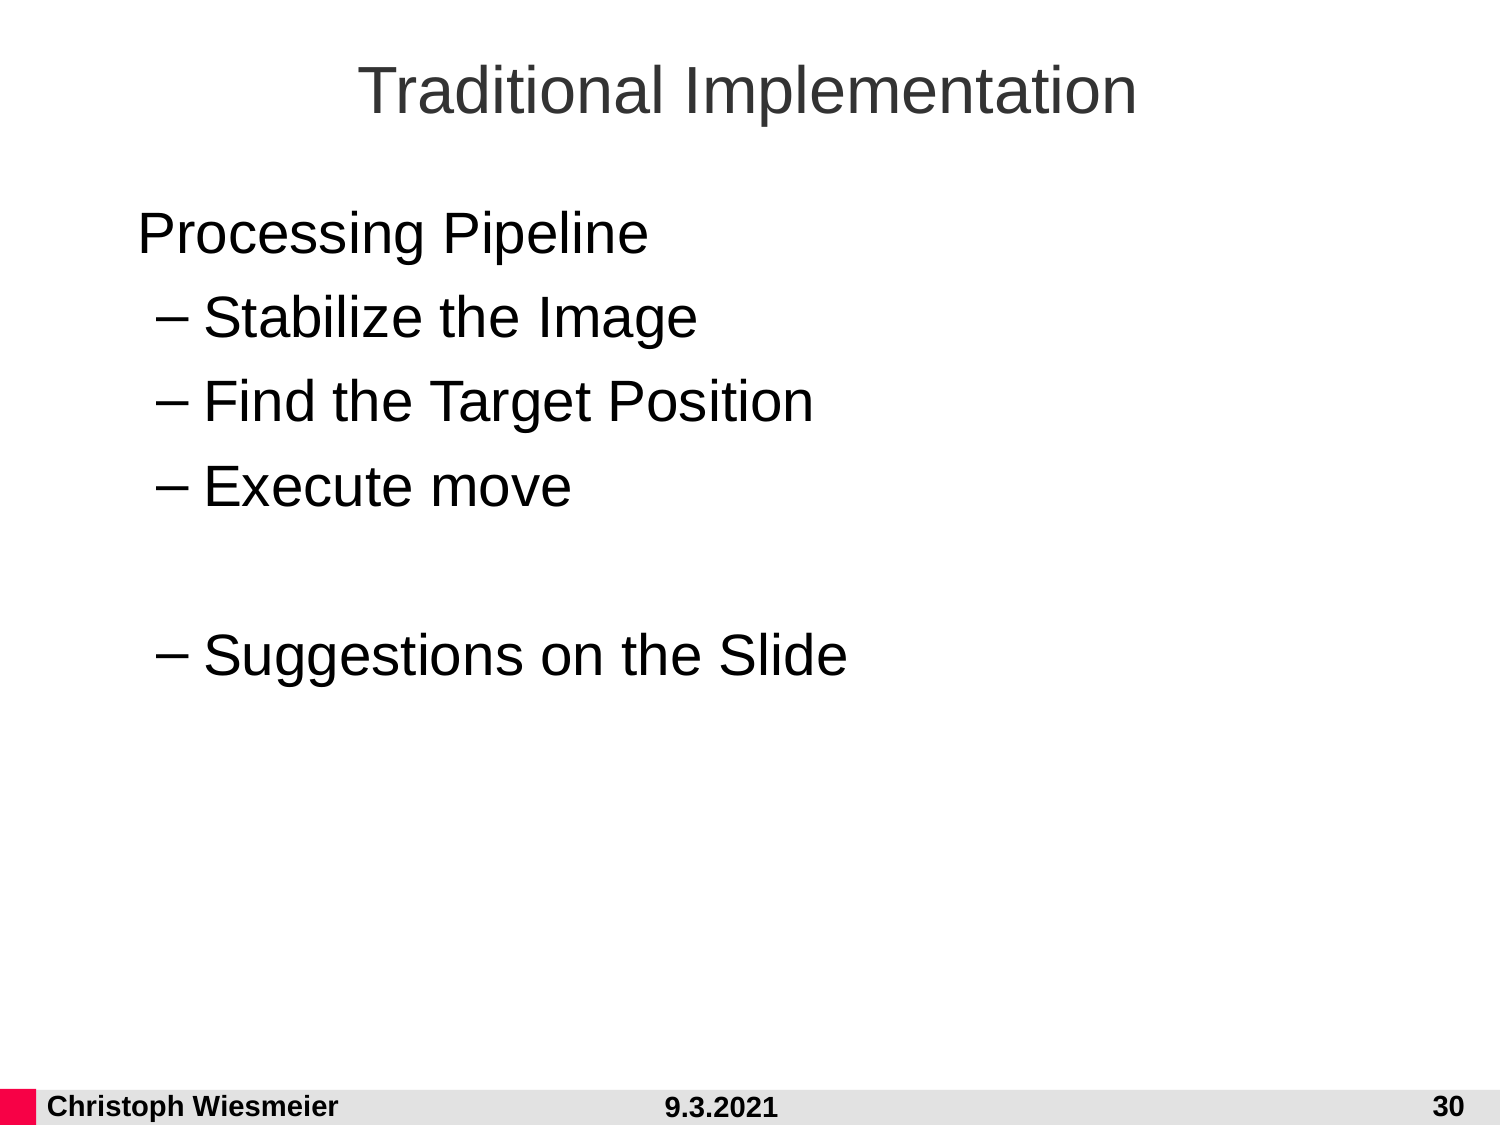

# Traditional Implementation
Processing Pipeline
Stabilize the Image
Find the Target Position
Execute move
Suggestions on the Slide